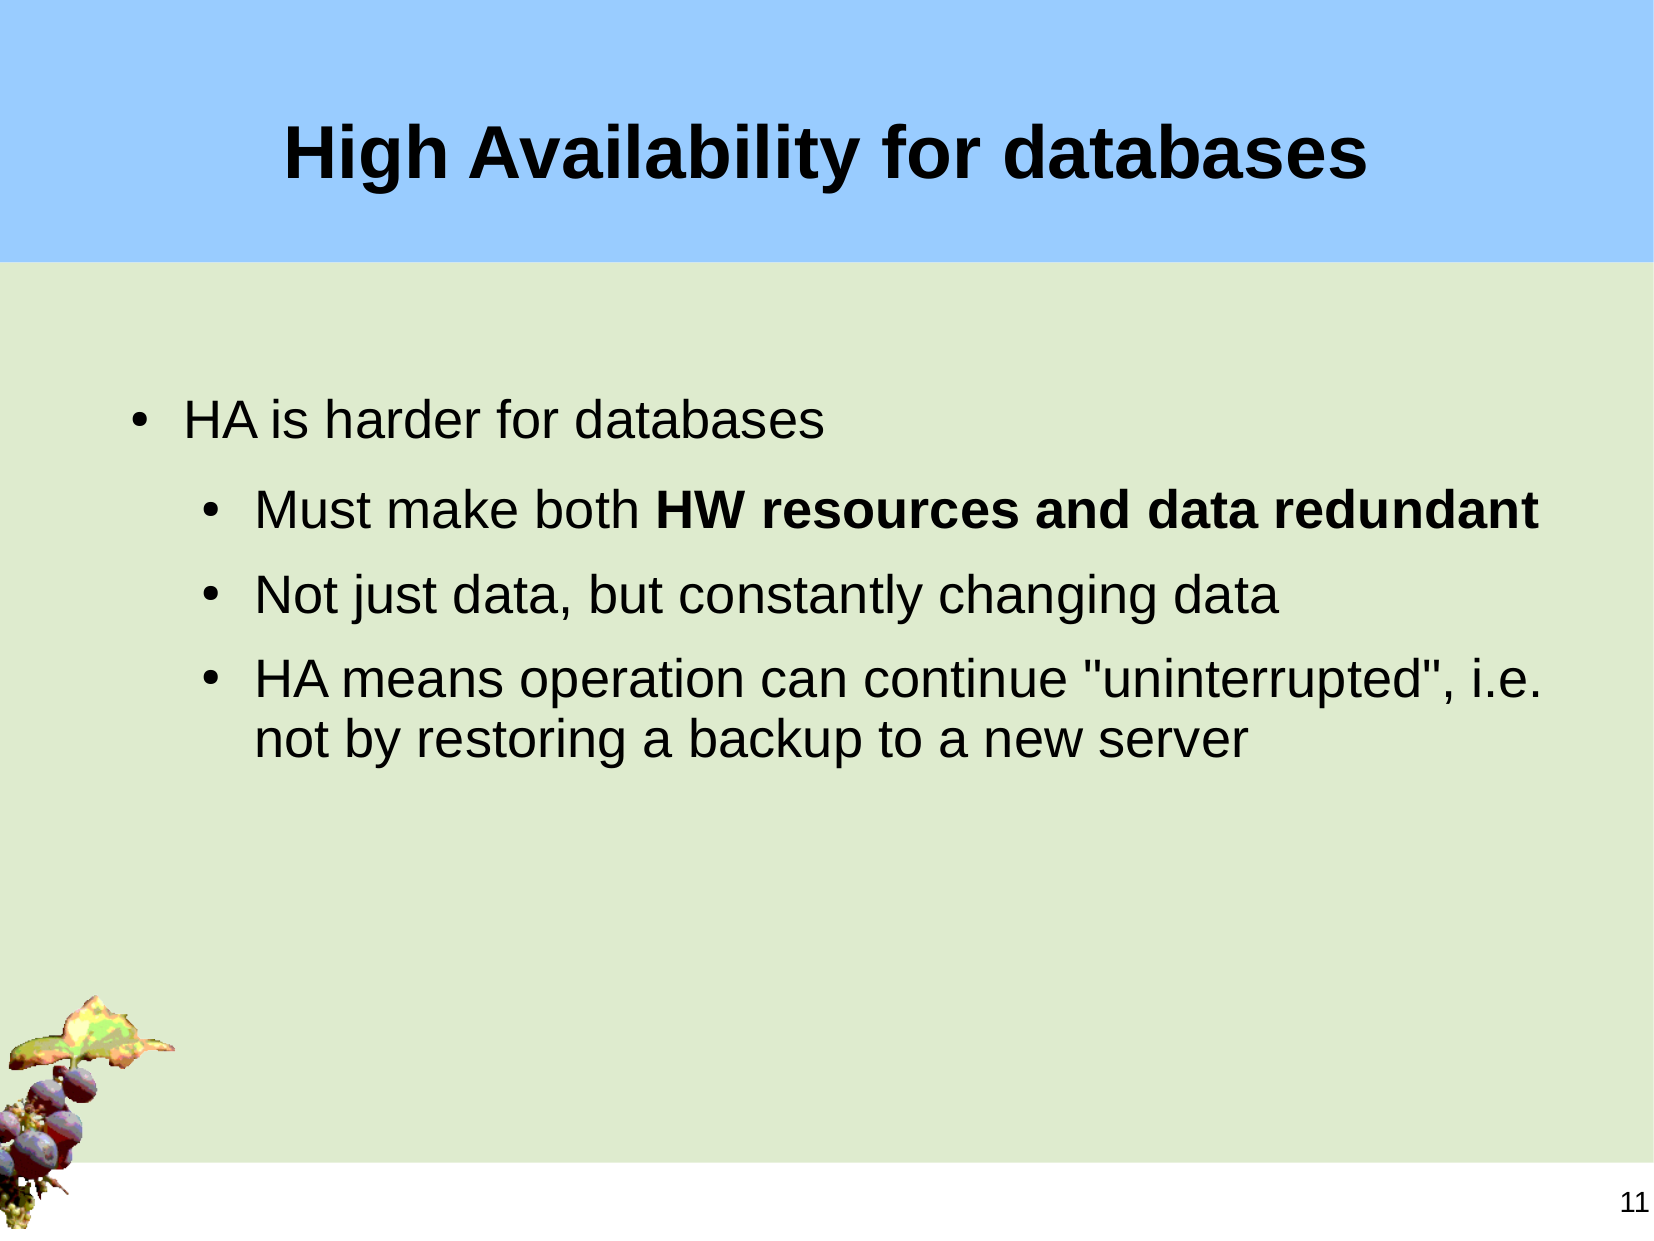

# High Availability for databases
HA is harder for databases
Must make both HW resources and data redundant
Not just data, but constantly changing data
HA means operation can continue "uninterrupted", i.e. not by restoring a backup to a new server
11